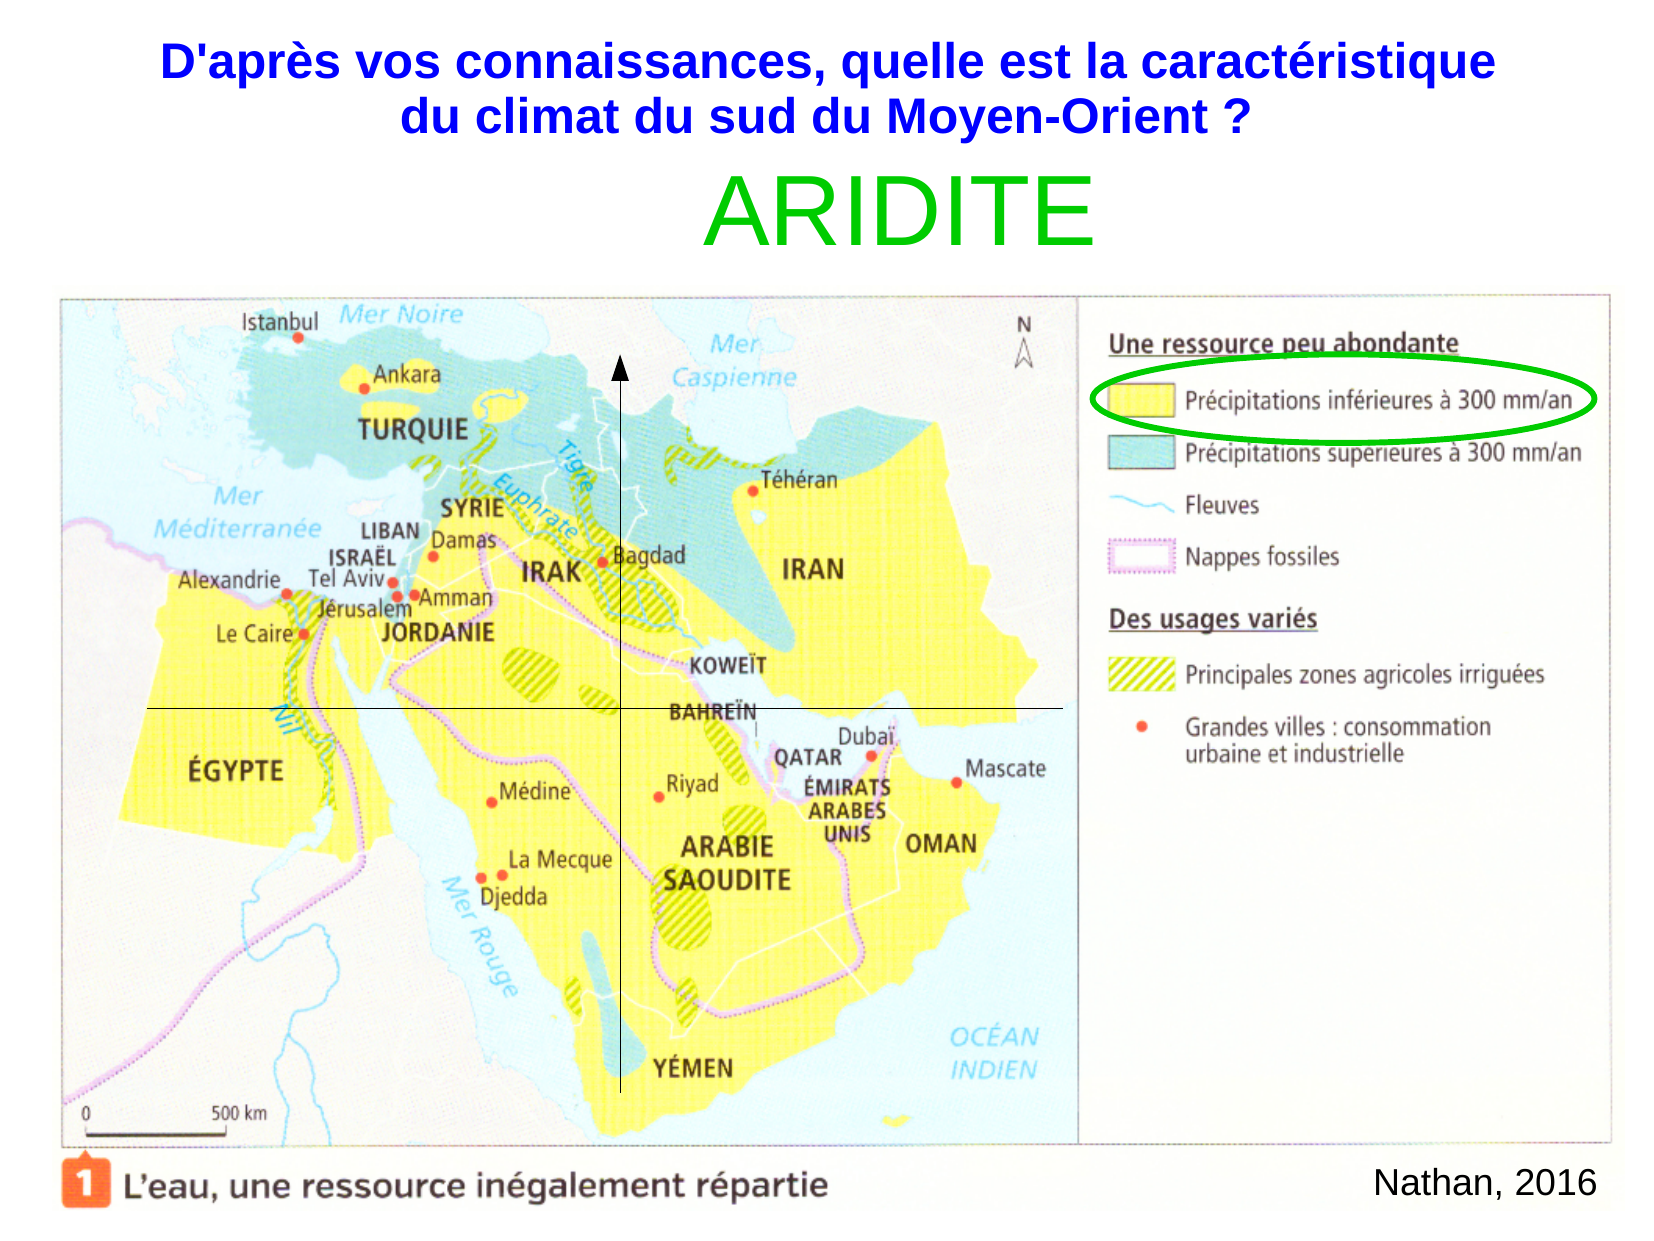

# D'après vos connaissances, quelle est la caractéristique du climat du sud du Moyen-Orient ?
ARIDITE
Nathan, 2016